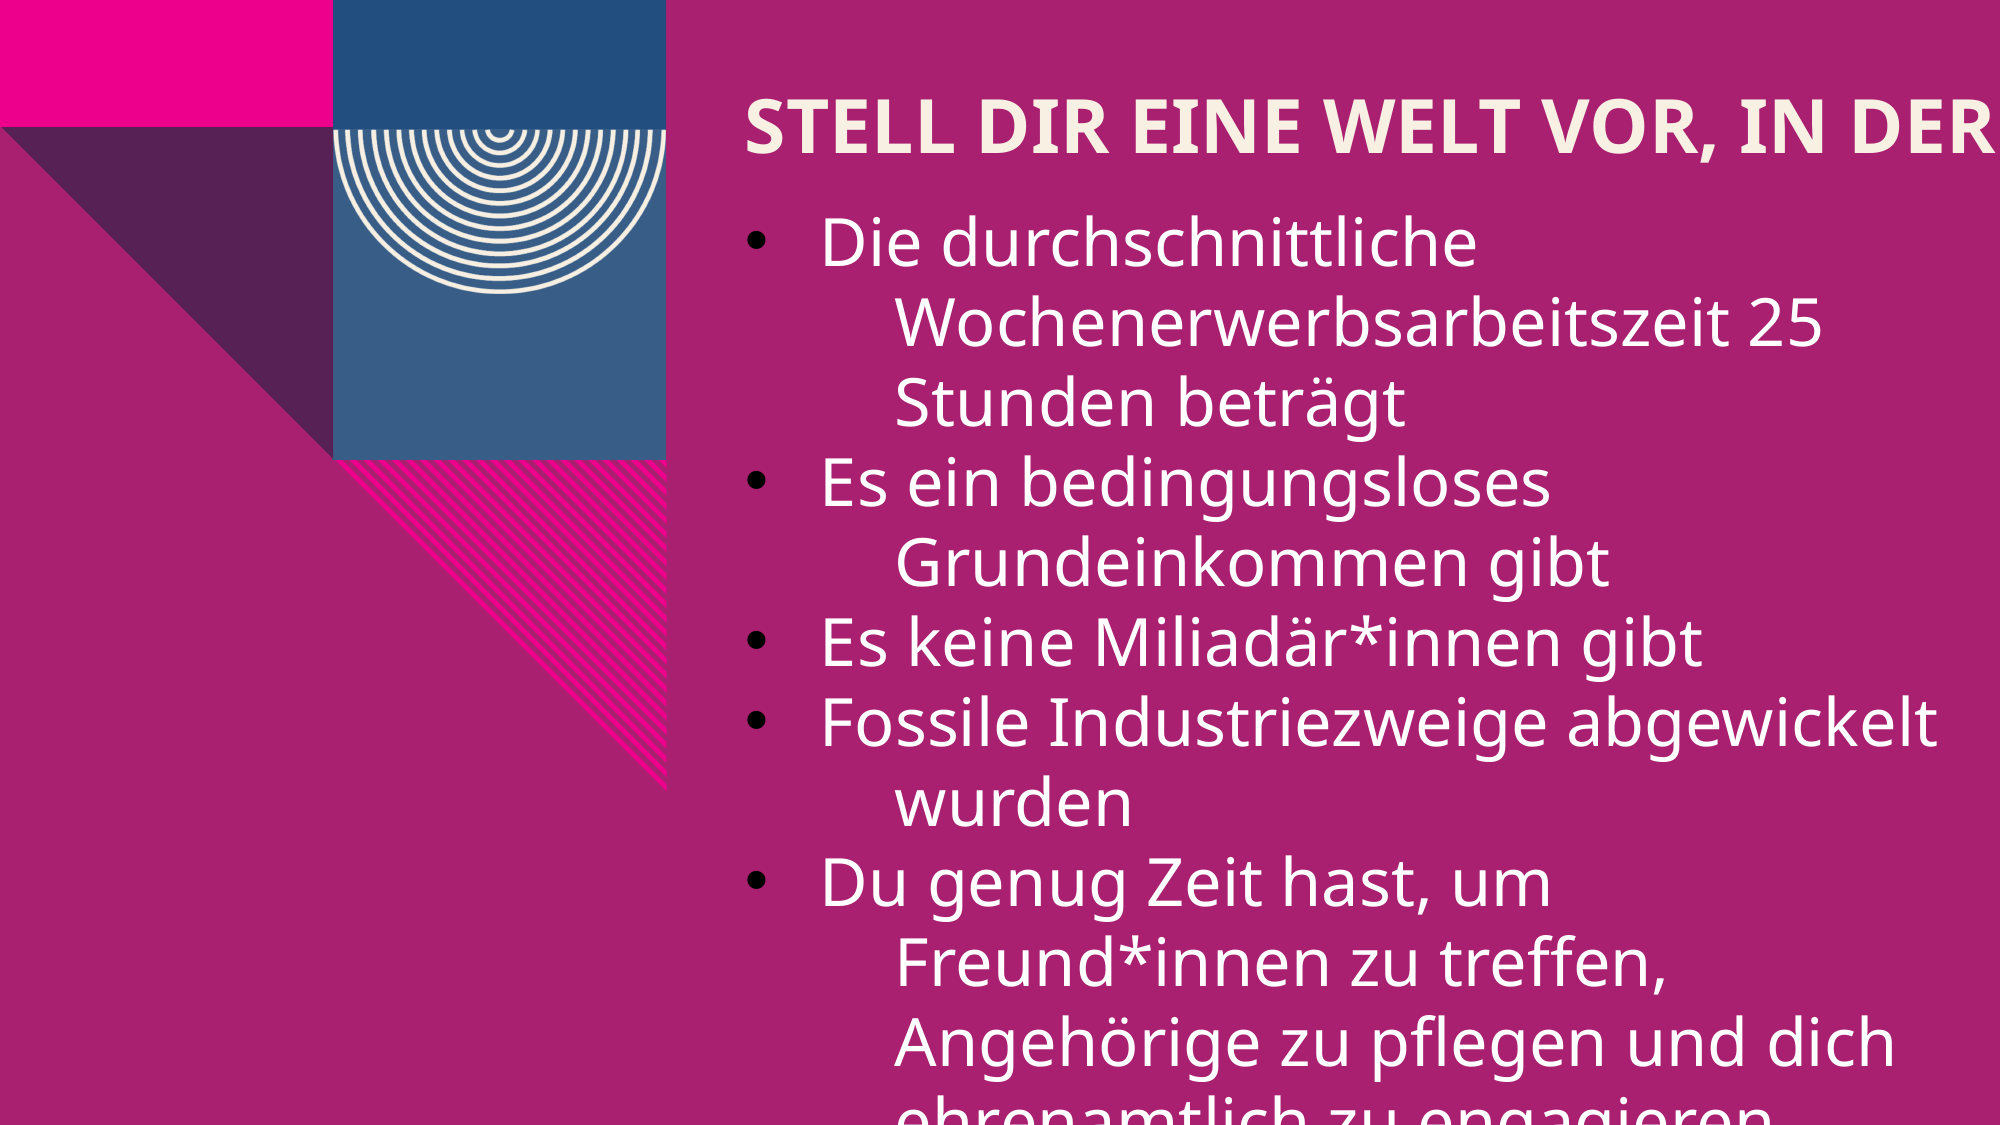

# Stell dir eine Welt vor, in der
Die durchschnittliche Wochenerwerbsarbeitszeit 25 Stunden beträgt
Es ein bedingungsloses Grundeinkommen gibt
Es keine Miliadär*innen gibt
Fossile Industriezweige abgewickelt wurden
Du genug Zeit hast, um Freund*innen zu treffen, Angehörige zu pflegen und dich ehrenamtlich zu engagieren